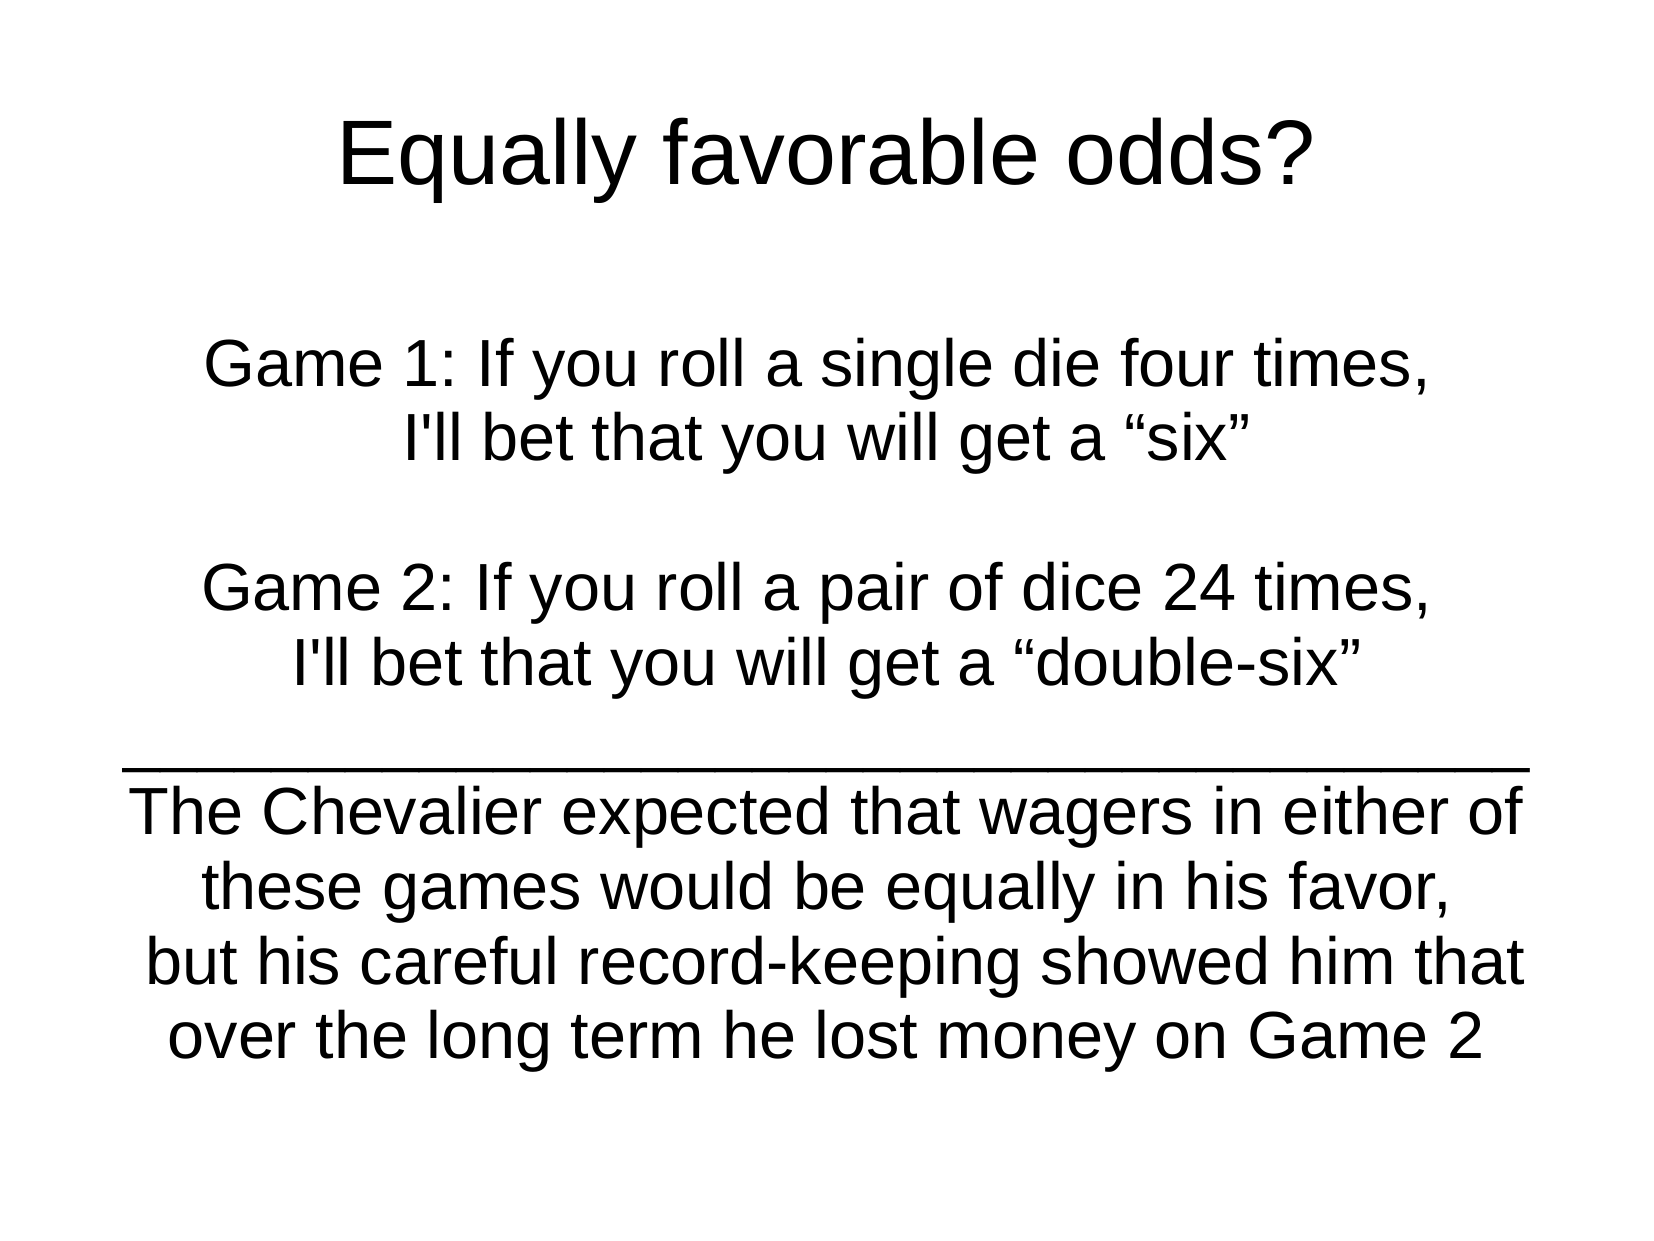

# Equally favorable odds?
Game 1: If you roll a single die four times,
I'll bet that you will get a “six”
Game 2: If you roll a pair of dice 24 times,
I'll bet that you will get a “double-six”
______________________________________
The Chevalier expected that wagers in either of these games would be equally in his favor,
 but his careful record-keeping showed him that over the long term he lost money on Game 2